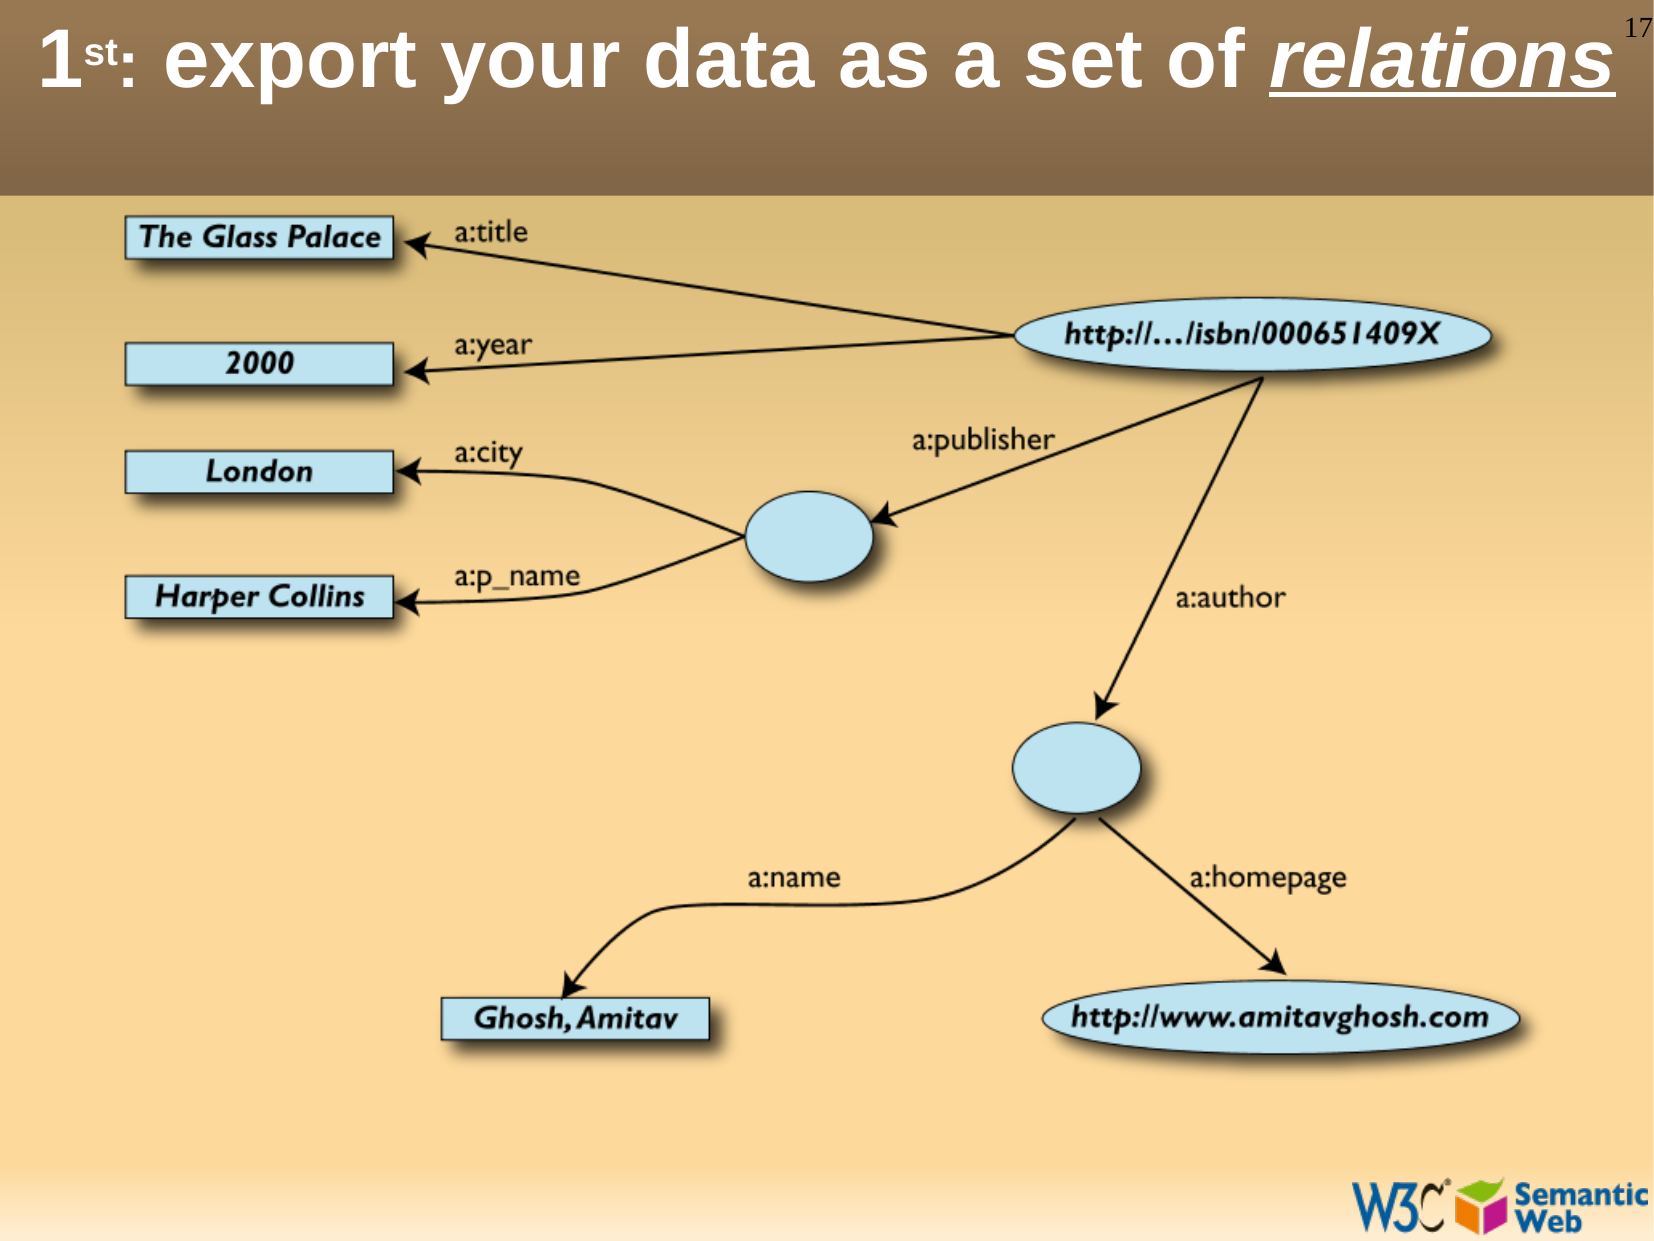

# 1st: export your data as a set of relations
17